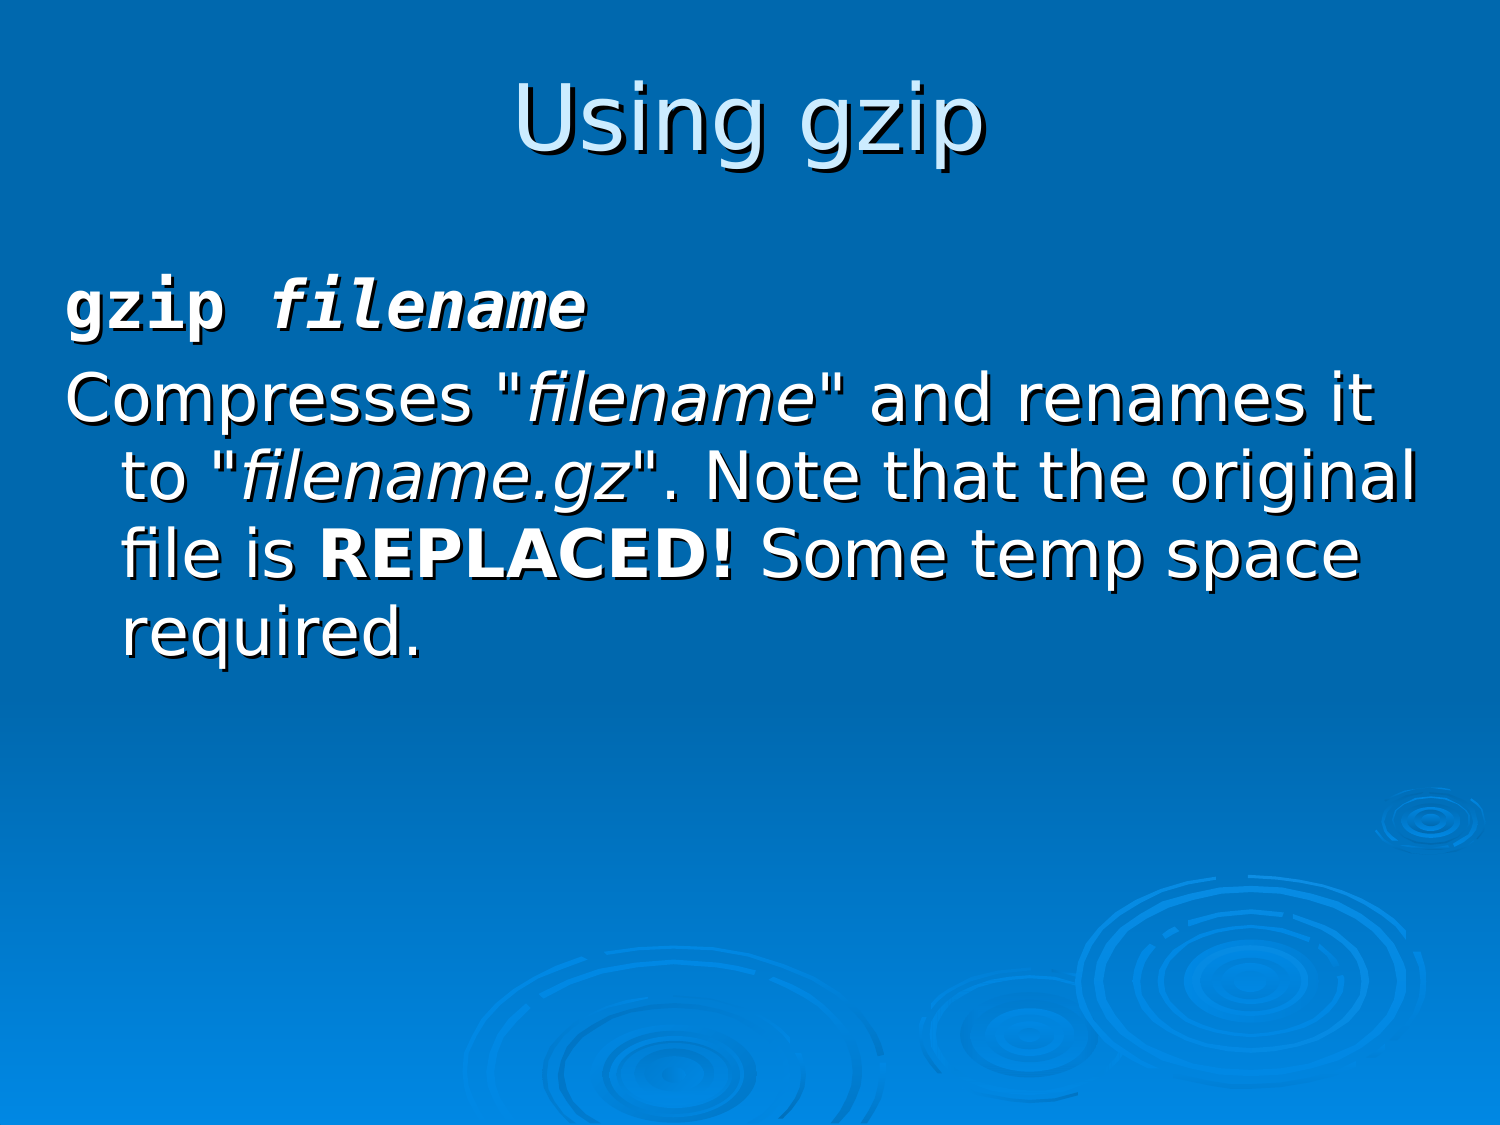

# Using gzip
gzip filename
Compresses "filename" and renames it to "filename.gz". Note that the original file is REPLACED! Some temp space required.